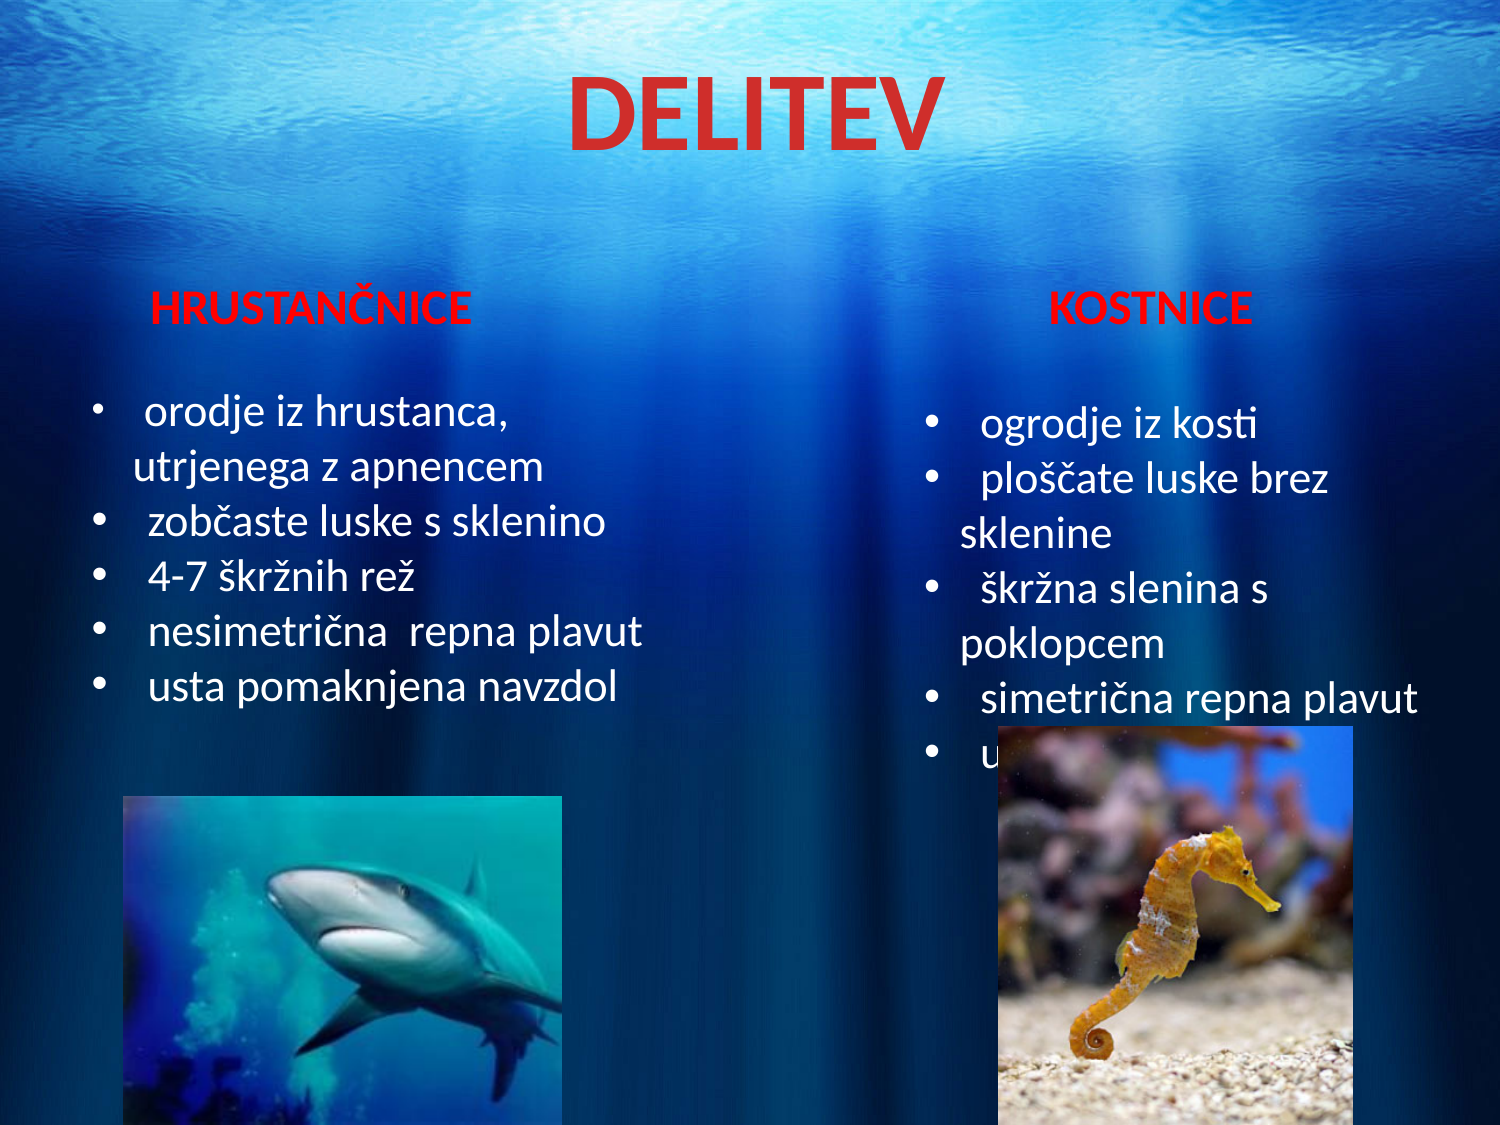

DELITEV
HRUSTANČNICE
KOSTNICE
 orodje iz hrustanca,
 utrjenega z apnencem
 zobčaste luske s sklenino
 4-7 škržnih rež
 nesimetrična repna plavut
 usta pomaknjena navzdol
 ogrodje iz kosti
 ploščate luske brez sklenine
 škržna slenina s poklopcem
 simetrična repna plavut
 usta v osrednji legi